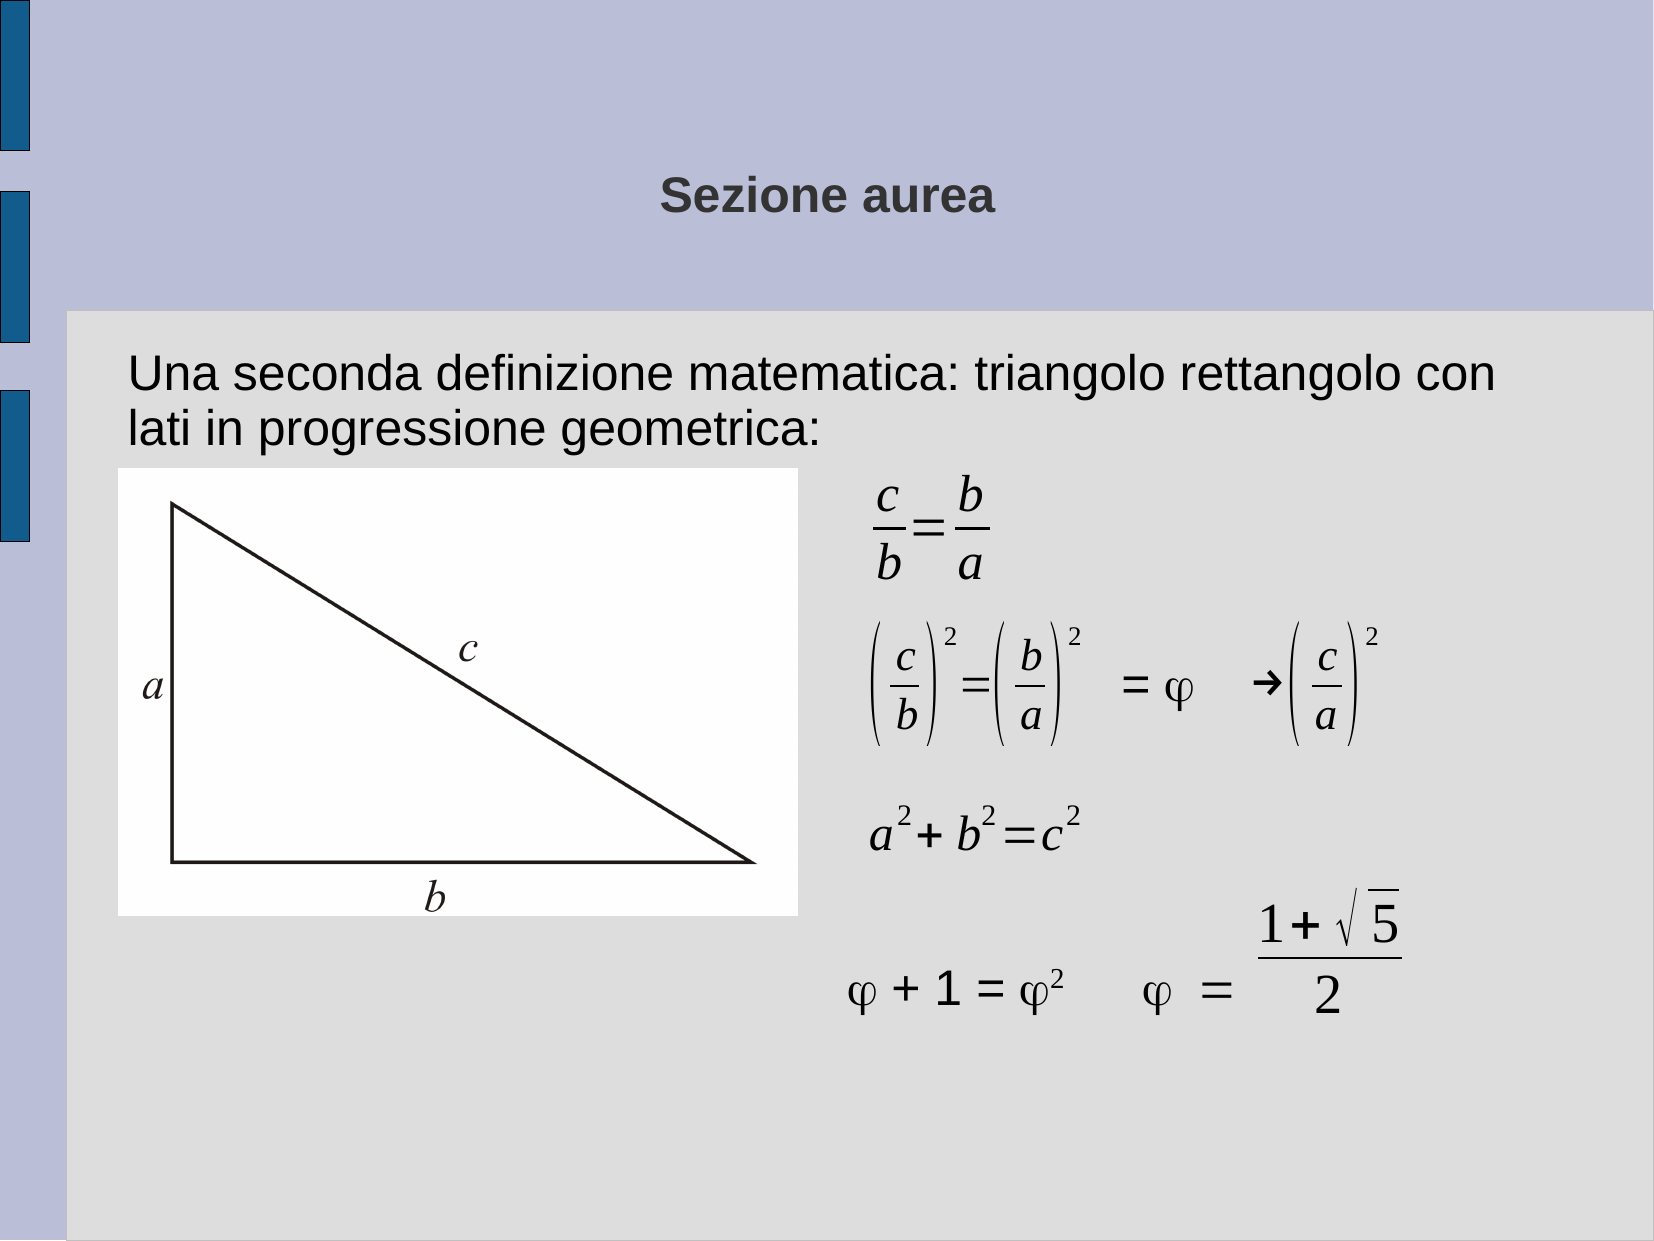

# Sezione aurea
Una seconda definizione matematica: triangolo rettangolo con lati in progressione geometrica:
 = j = j2
 						j + 1 = j2		j =